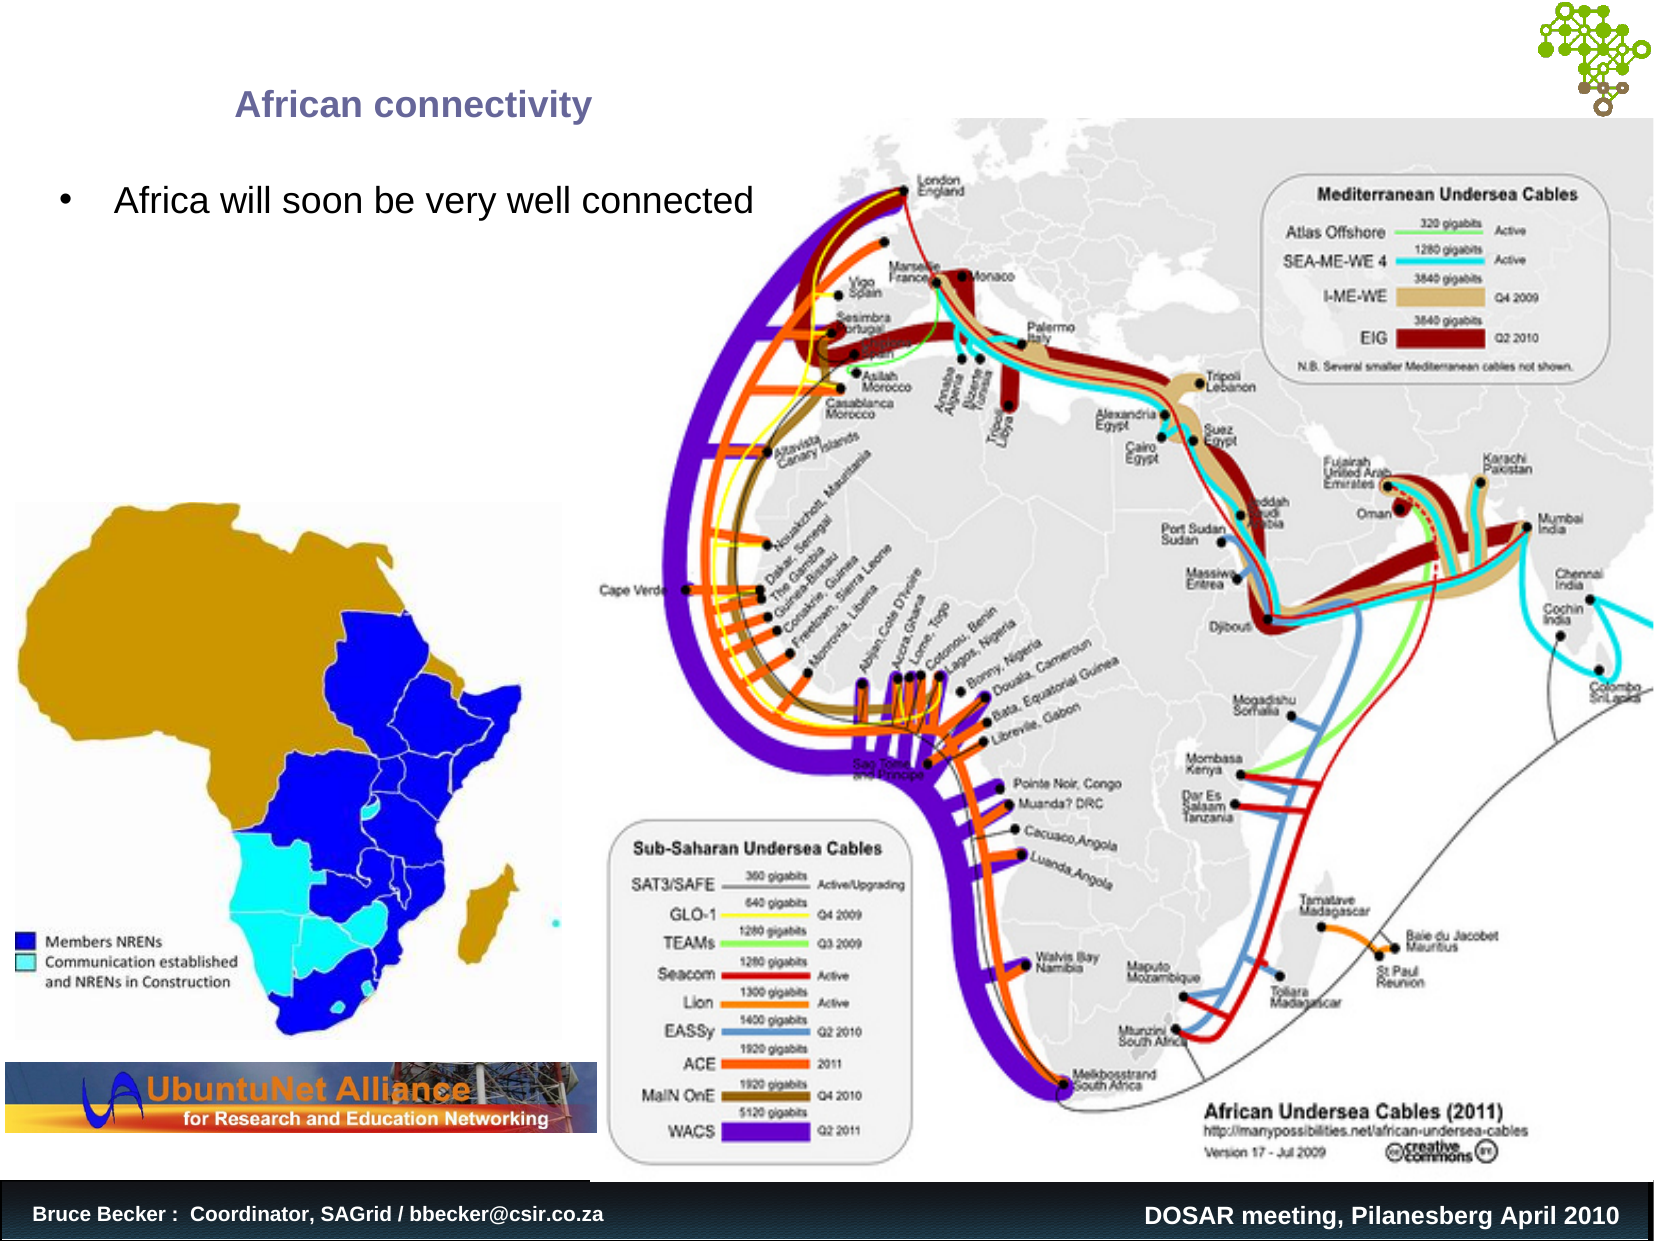

# African connectivity
Africa will soon be very well connected